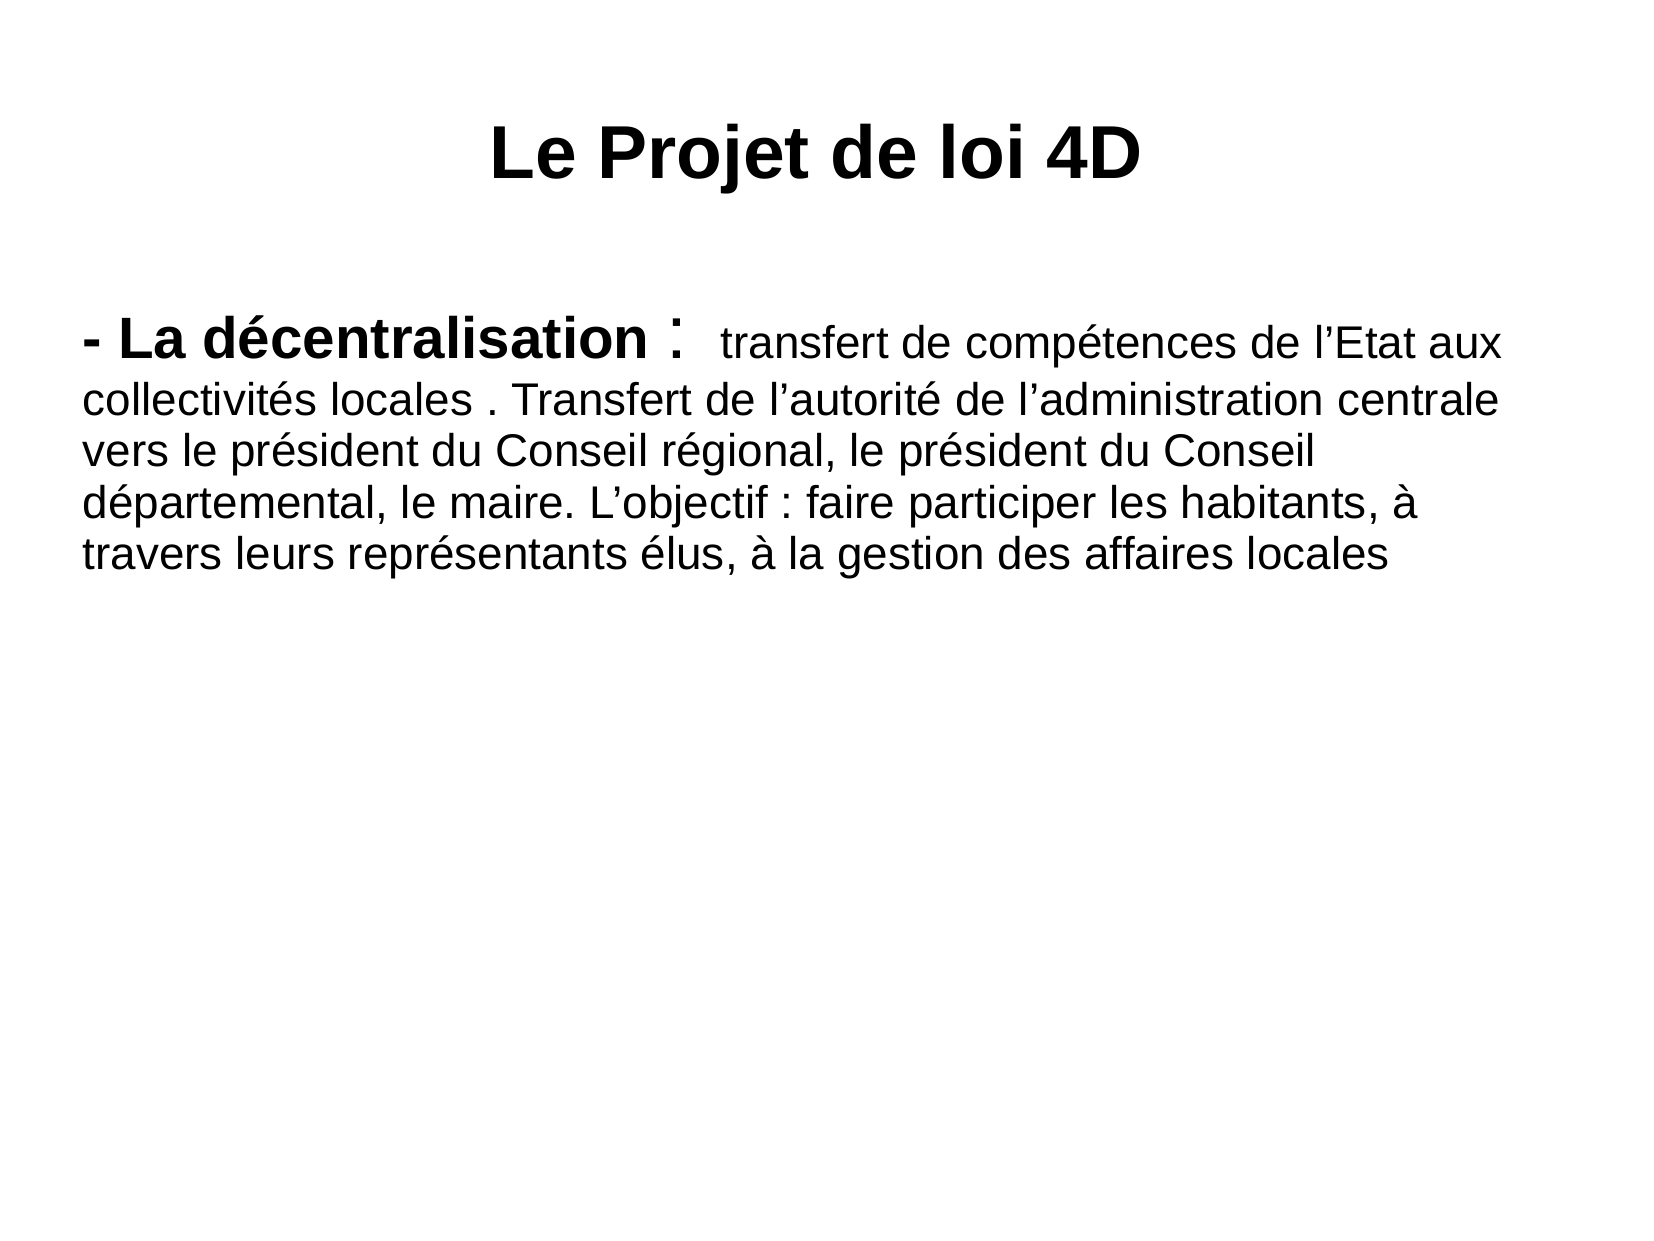

# Le Projet de loi 4D
- La décentralisation : transfert de compétences de l’Etat aux collectivités locales . Transfert de l’autorité de l’administration centrale vers le président du Conseil régional, le président du Conseil départemental, le maire. L’objectif : faire participer les habitants, à travers leurs représentants élus, à la gestion des affaires locales